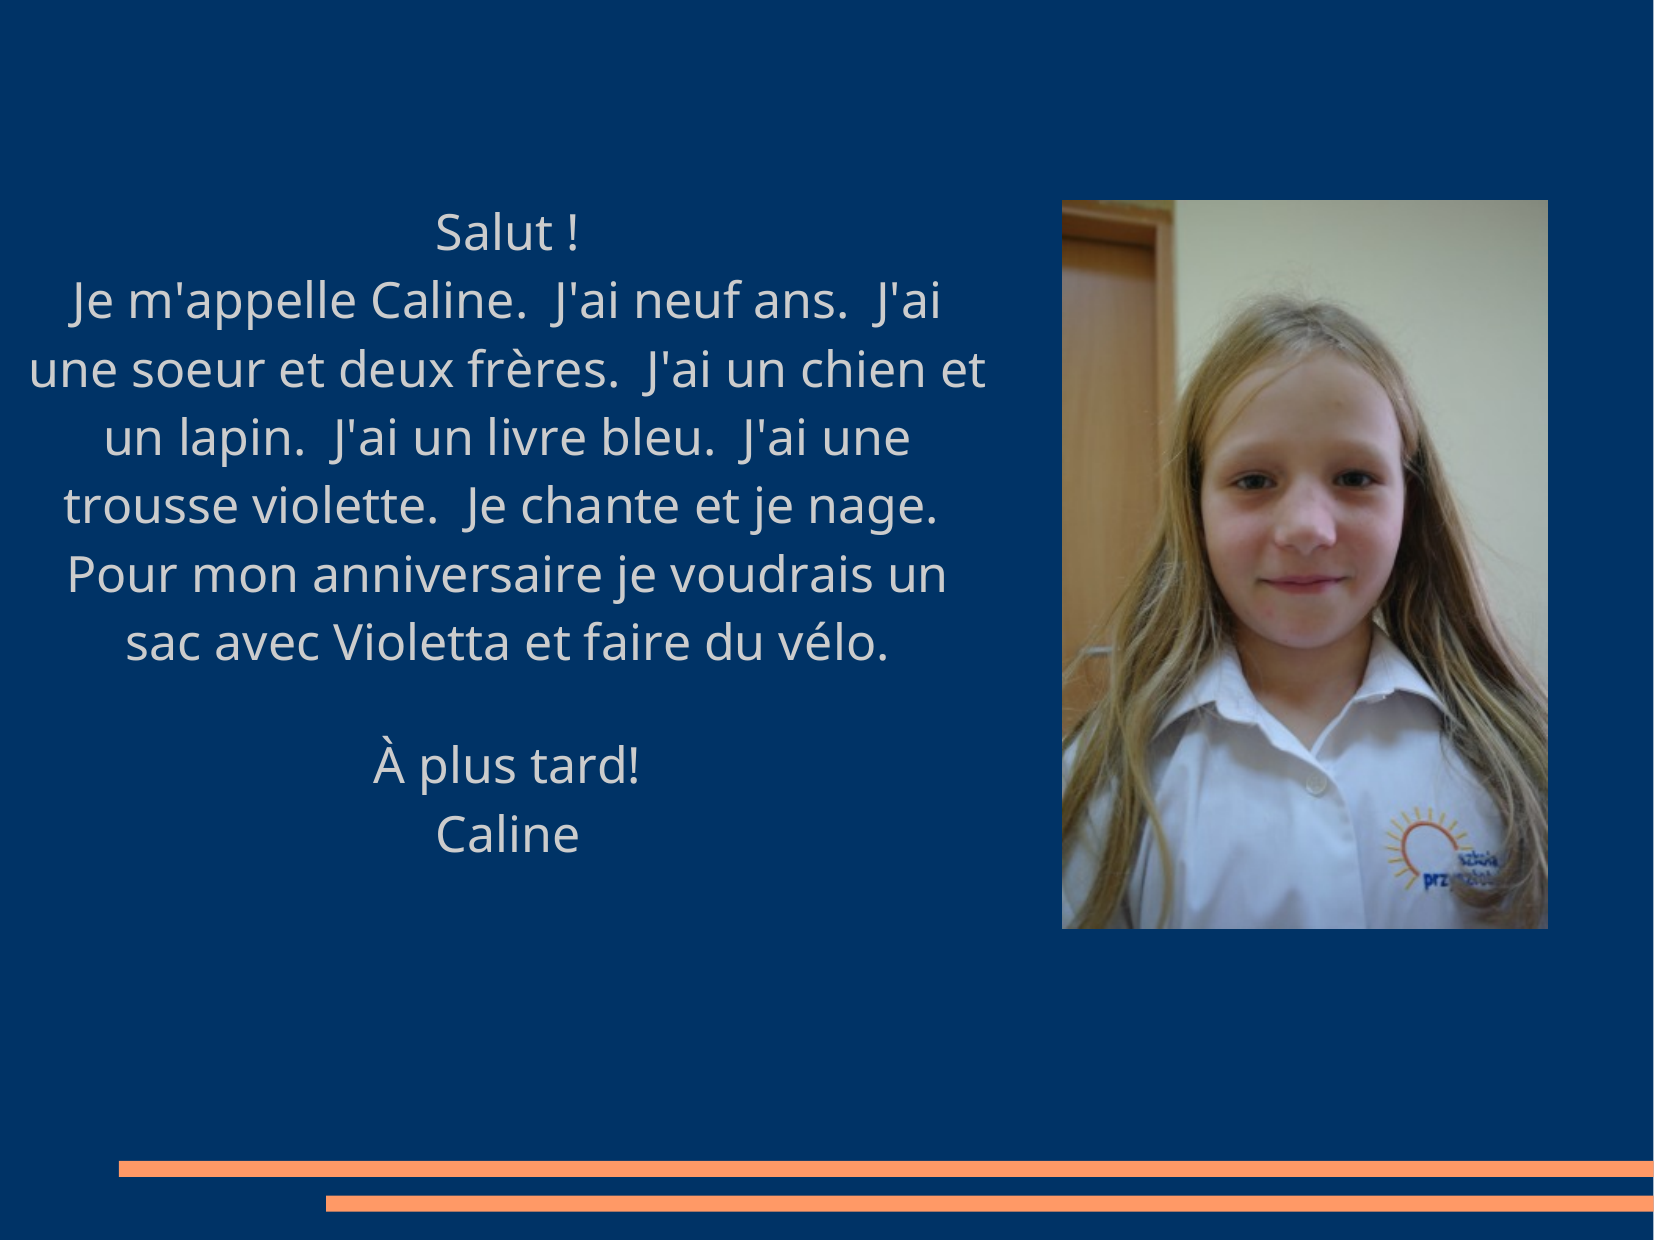

# Salut !
Je m'appelle Caline. J'ai neuf ans. J'ai une soeur et deux frères. J'ai un chien et un lapin. J'ai un livre bleu. J'ai une trousse violette. Je chante et je nage. Pour mon anniversaire je voudrais un sac avec Violetta et faire du vélo.
À plus tard!
Caline